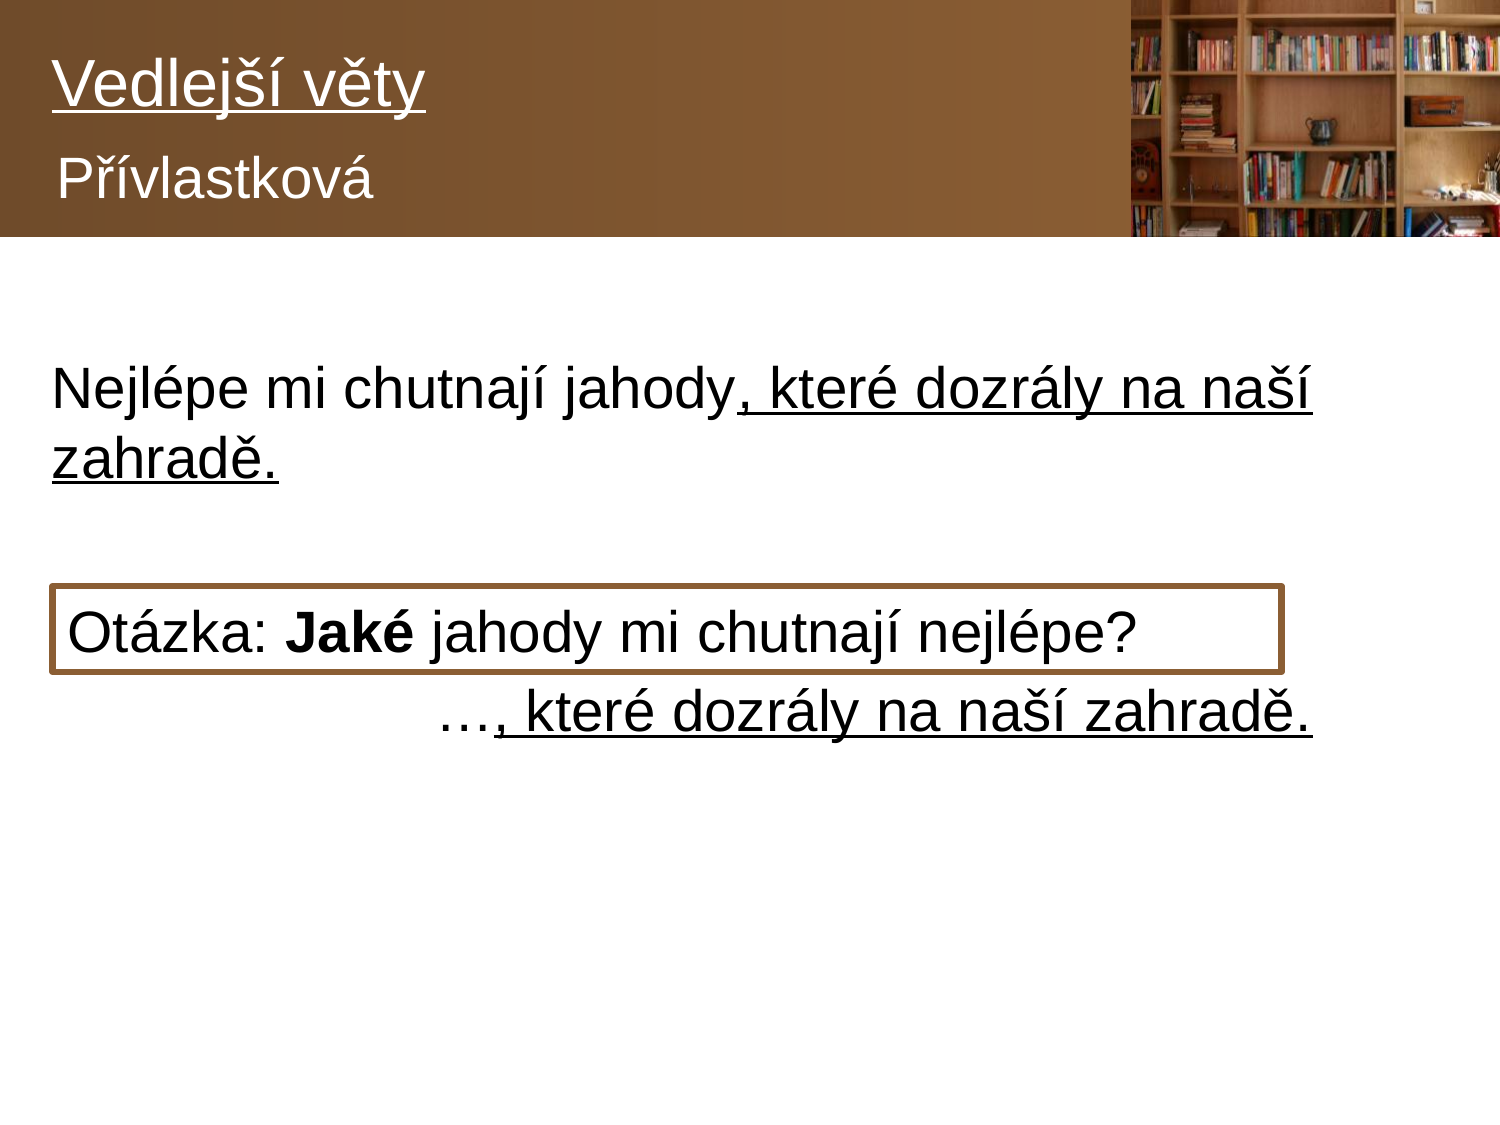

Vedlejší věty
Přívlastková
Nejlépe mi chutnají jahody, které dozrály na naší zahradě.
…, které dozrály na naší zahradě.
Otázka: Jaké jahody mi chutnají nejlépe?